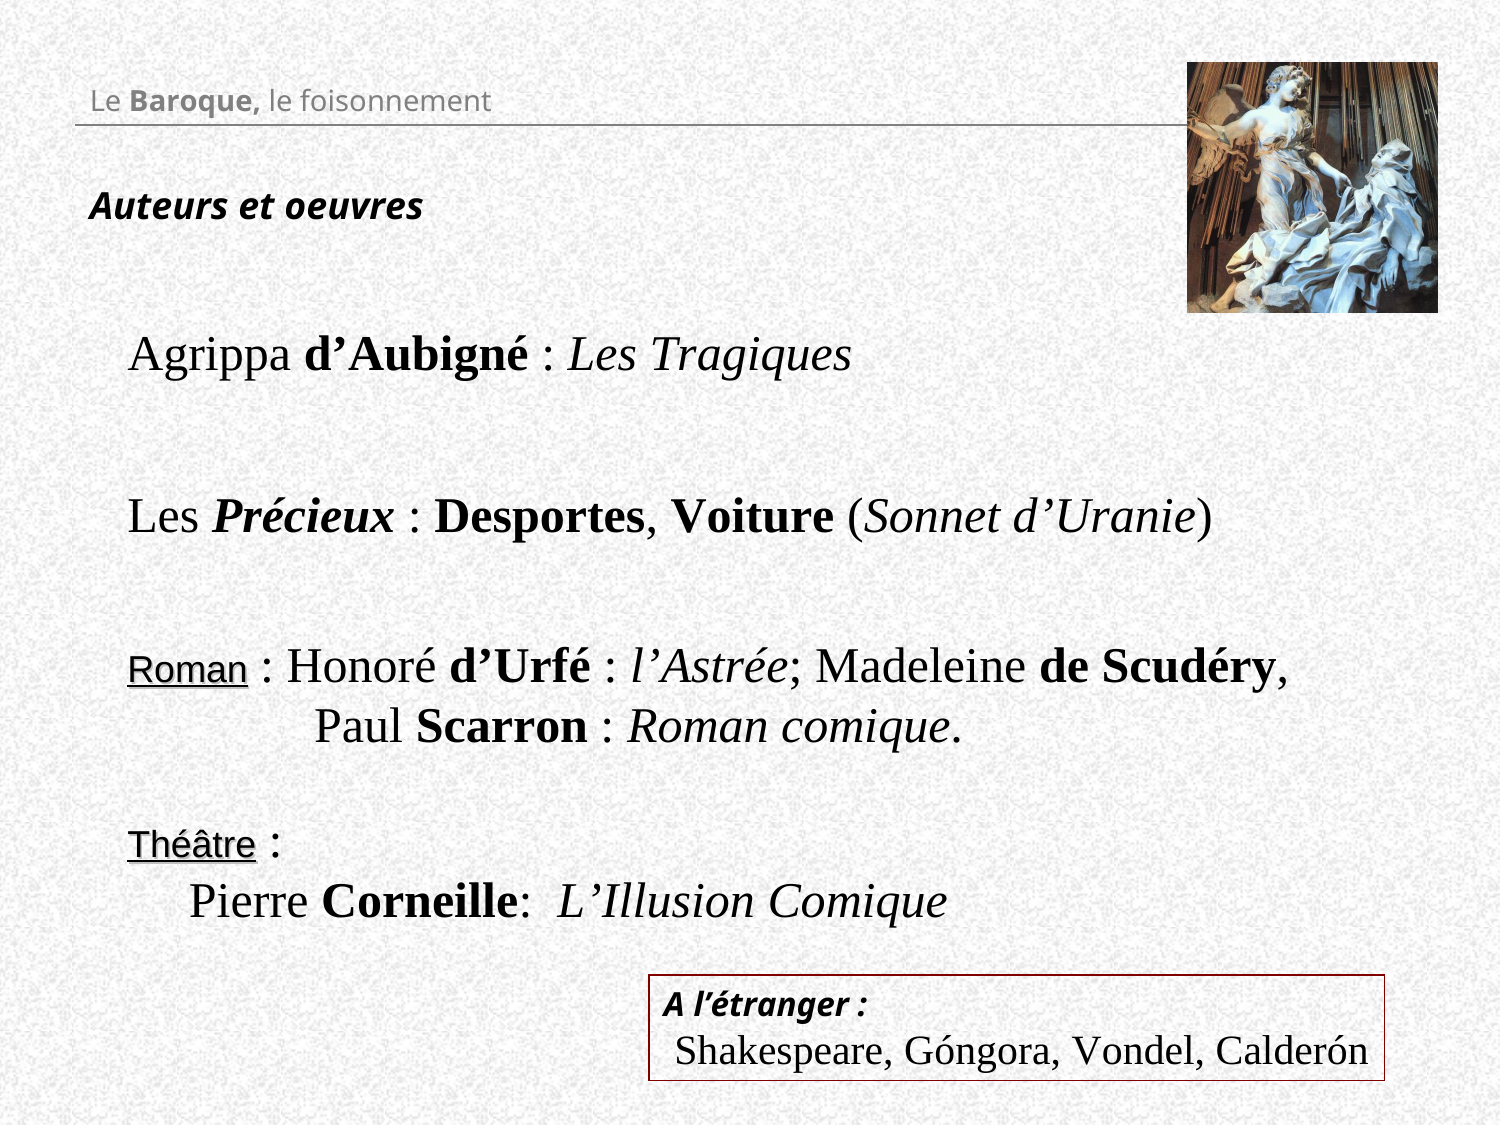

Le Baroque, le foisonnement
Auteurs et oeuvres
Agrippa d’Aubigné : Les Tragiques
Les Précieux : Desportes, Voiture (Sonnet d’Uranie)
Roman : Honoré d’Urfé : l’Astrée; Madeleine de Scudéry, Paul Scarron : Roman comique.
Théâtre :
Pierre Corneille: L’Illusion Comique
A l’étranger :
 Shakespeare, Góngora, Vondel, Calderón